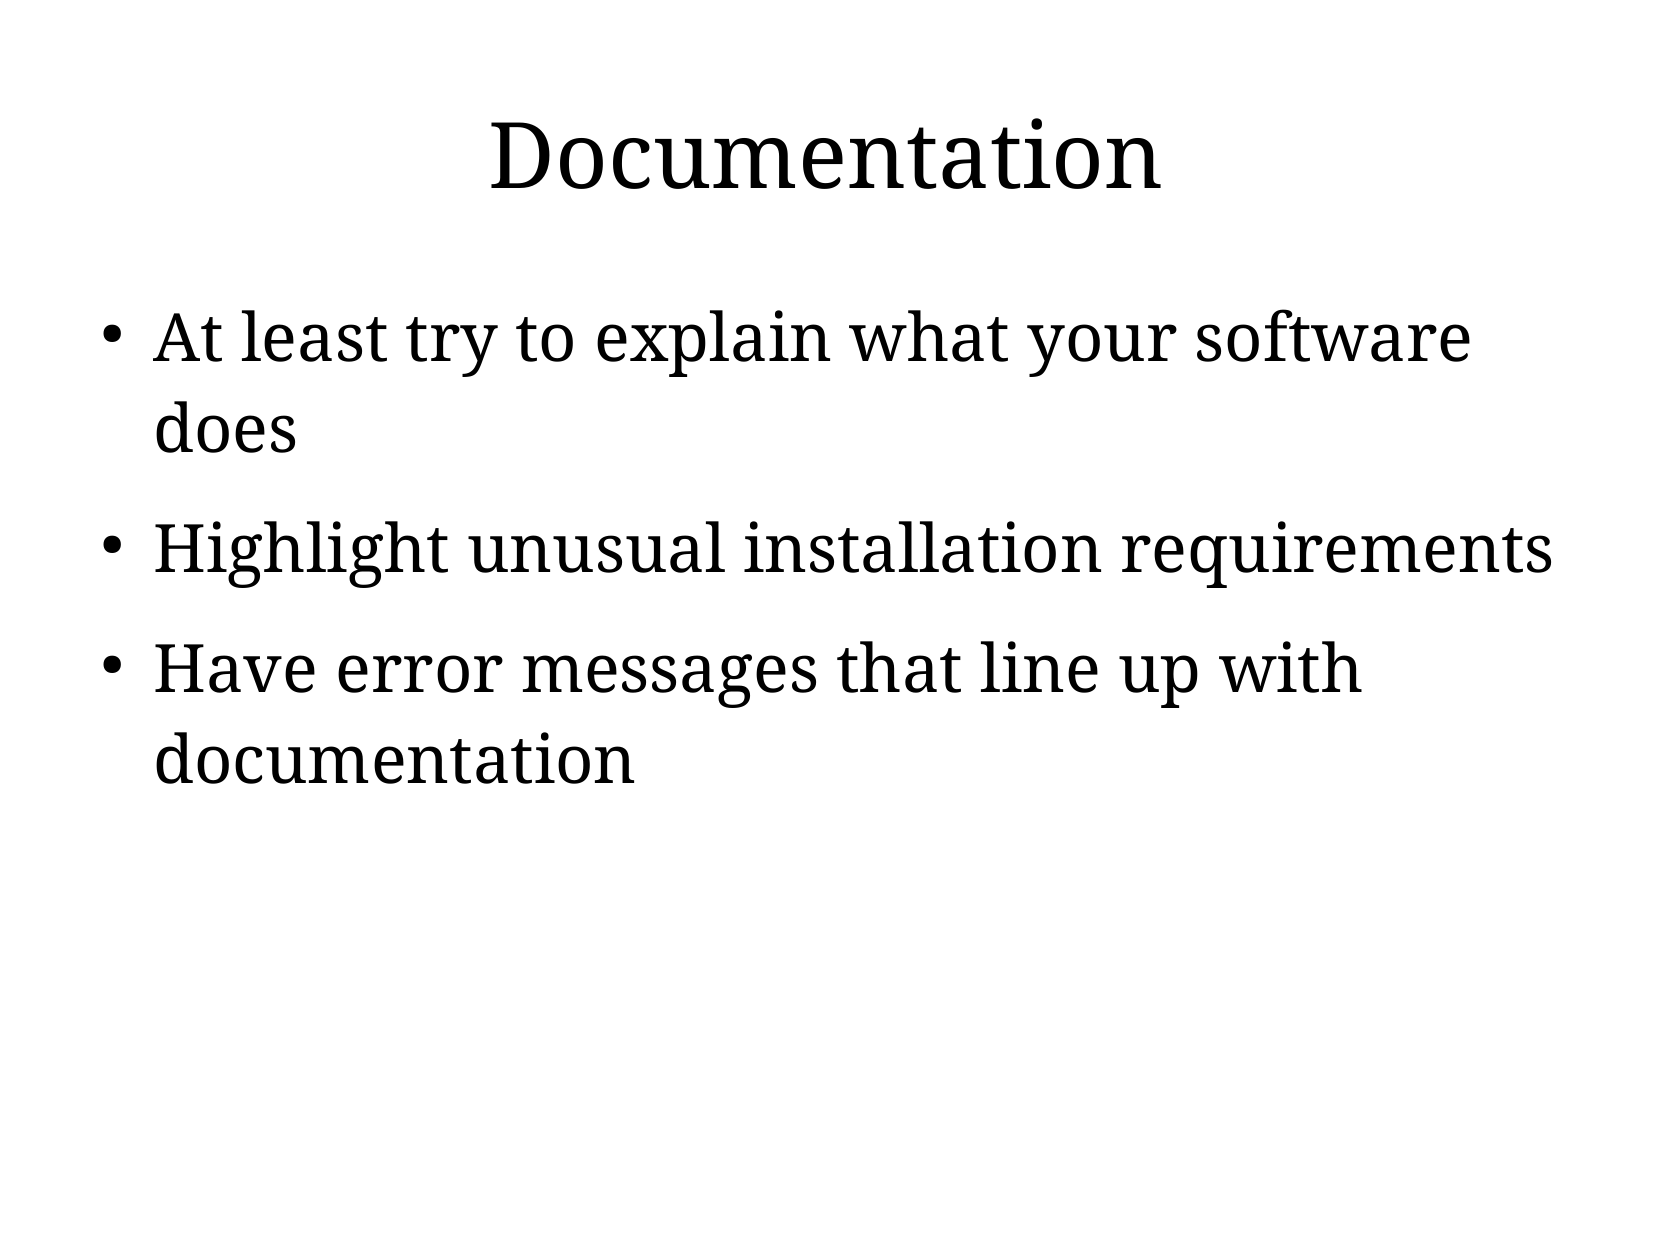

# Documentation
At least try to explain what your software does
Highlight unusual installation requirements
Have error messages that line up with documentation